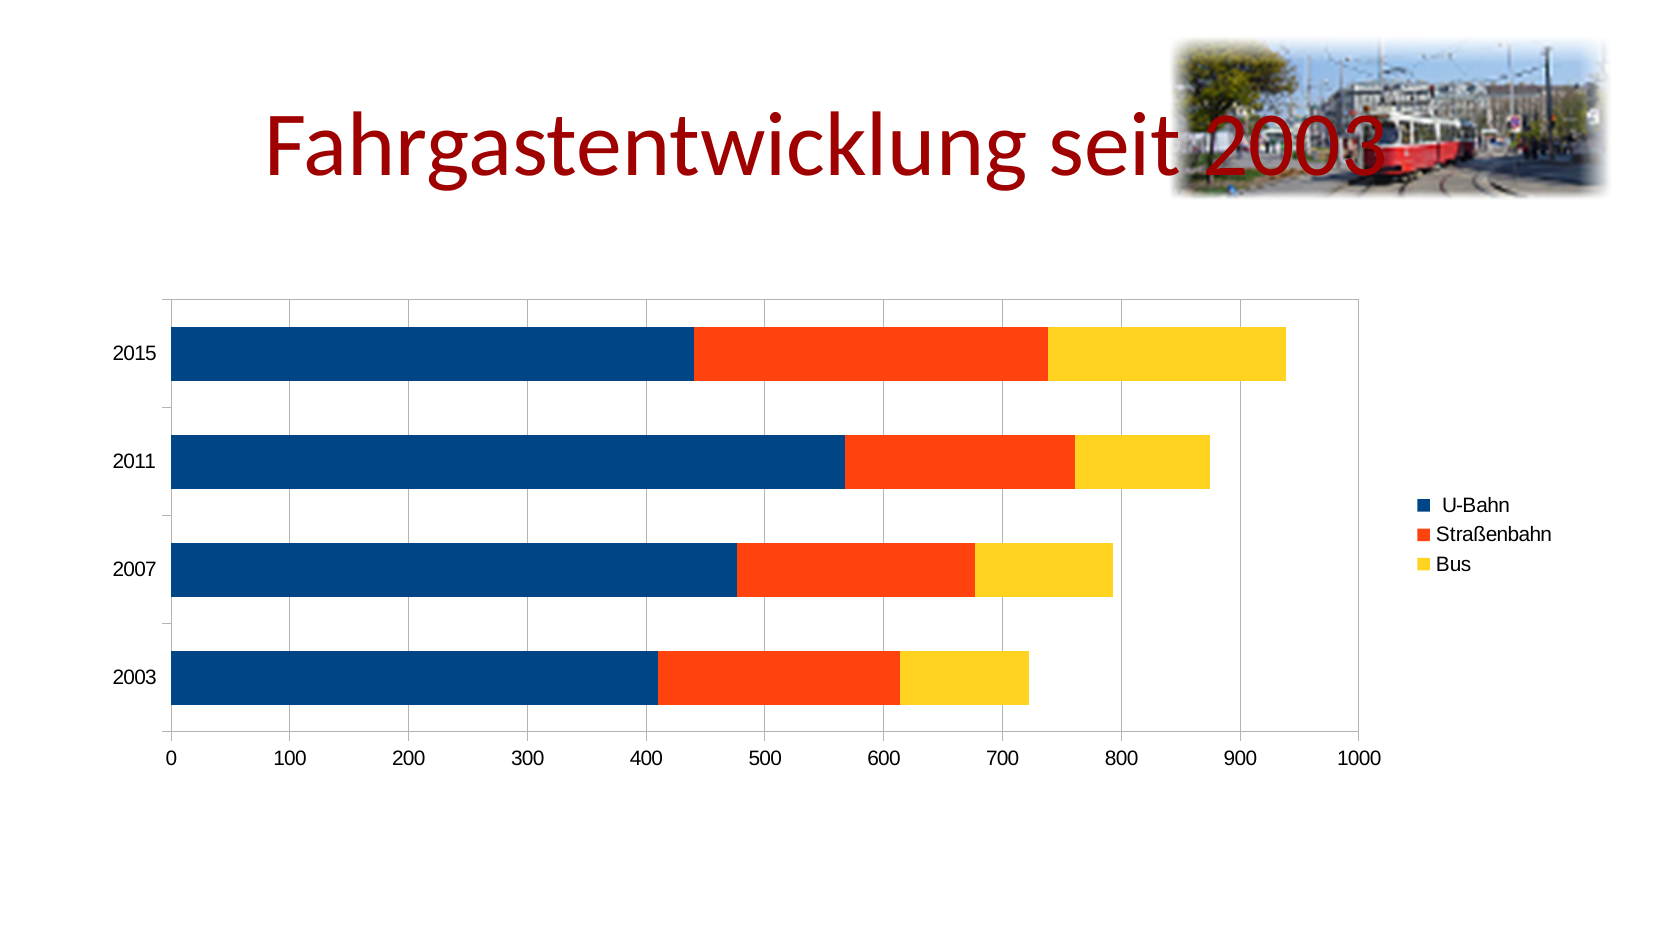

# Fahrgastentwicklung seit 2003
### Chart
| Category | U-Bahn | Straßenbahn | Bus |
|---|---|---|---|
| 2003 | 409.7 | 203.8 | 108.6 |
| 2007 | 476.6 | 200.4 | 116.0 |
| 2011 | 567.6 | 193.8 | 113.6 |
| 2015 | 440.0 | 298.0 | 201.1 |